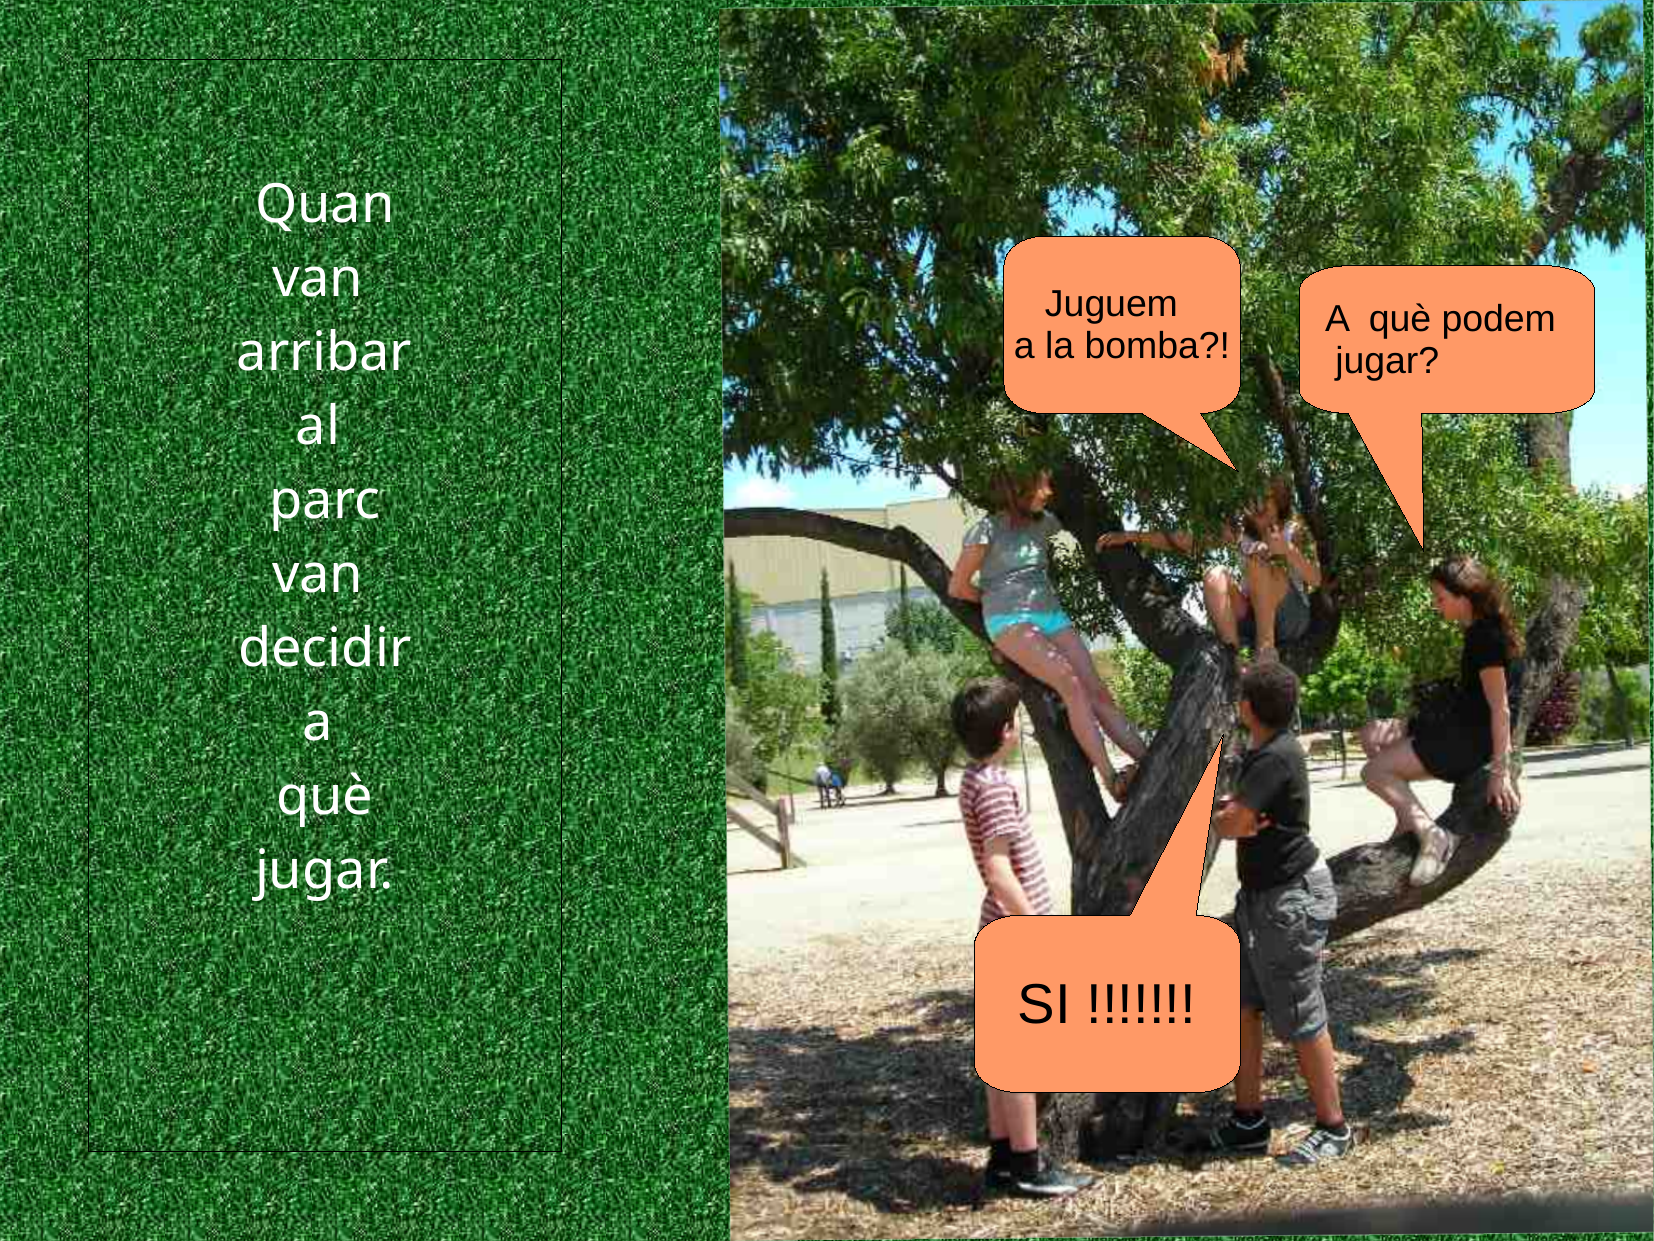

Quan
van
arribar
al
parc
van
decidir
a
què
jugar.
Juguem
a la bomba?!
A què podem
 jugar?
SI !!!!!!!